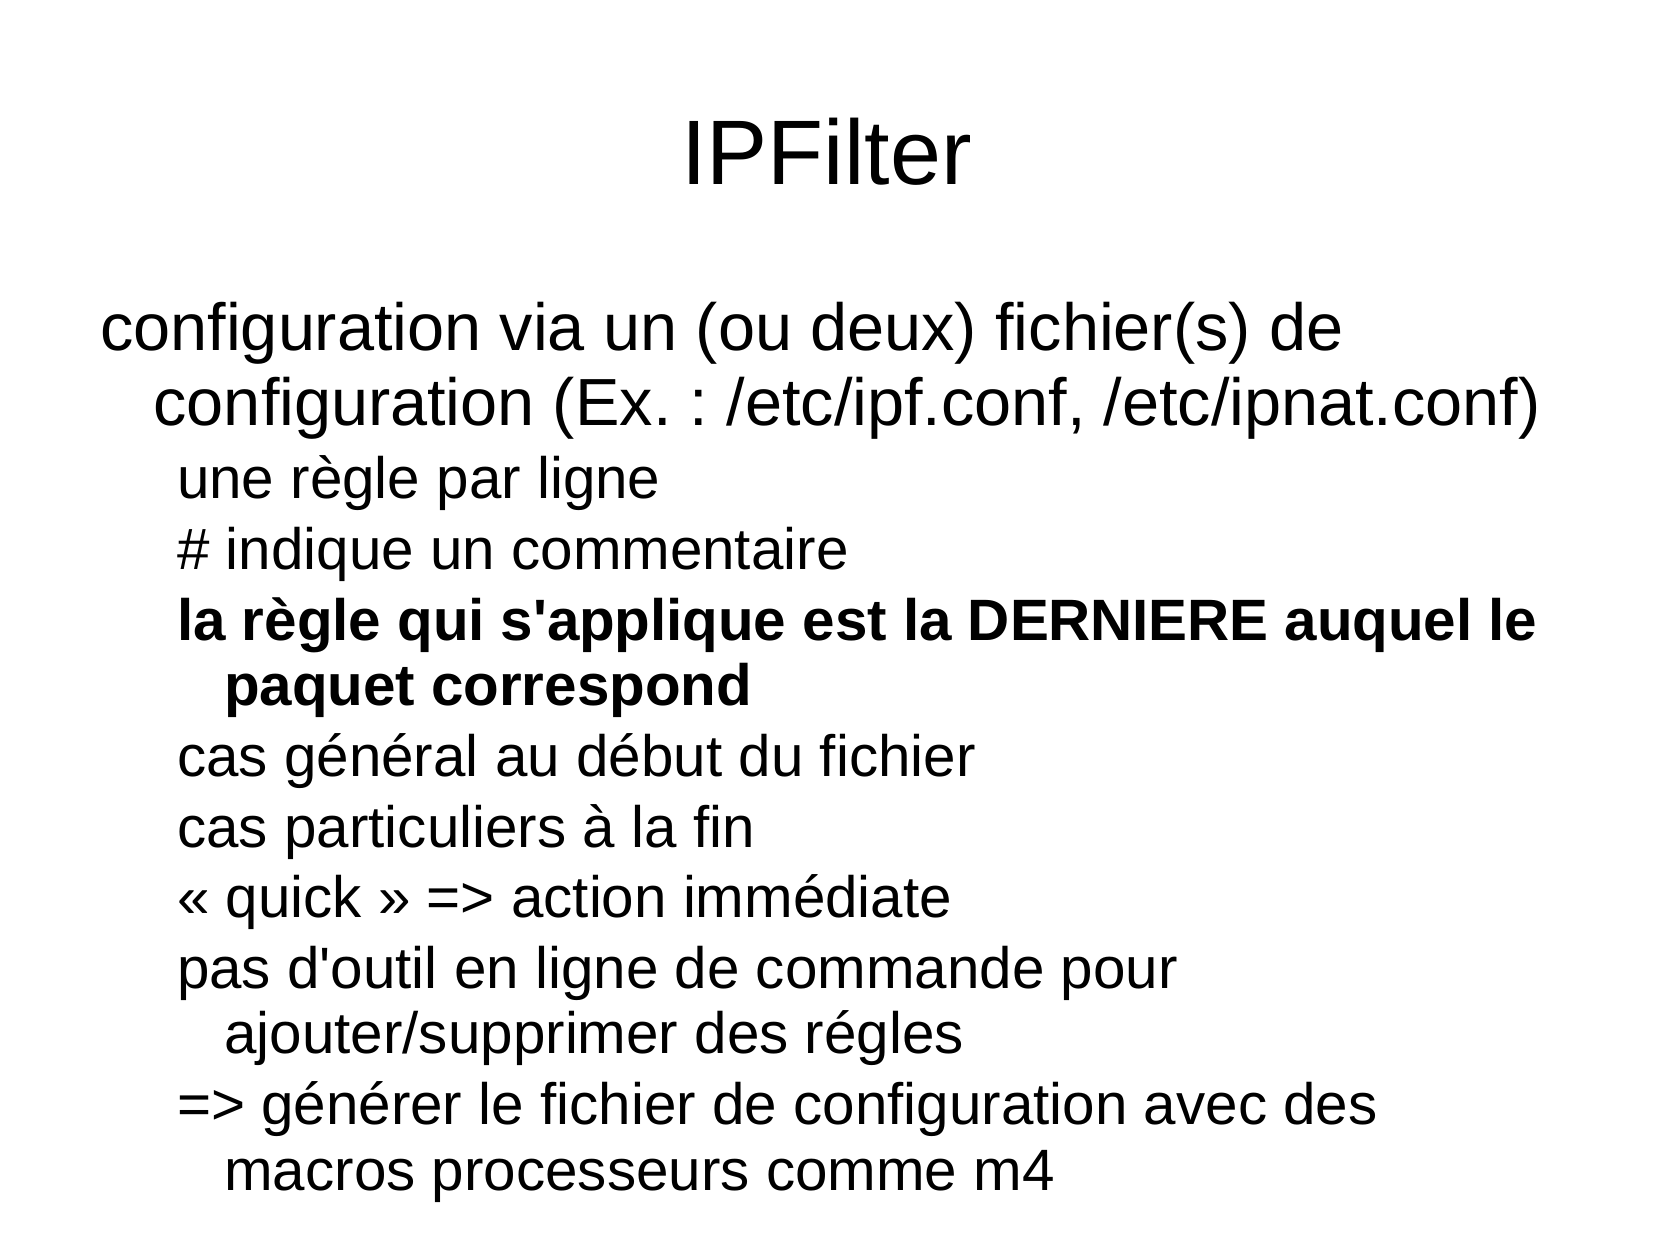

# IPFilter
configuration via un (ou deux) fichier(s) de configuration (Ex. : /etc/ipf.conf, /etc/ipnat.conf)
une règle par ligne
# indique un commentaire
la règle qui s'applique est la DERNIERE auquel le paquet correspond
cas général au début du fichier
cas particuliers à la fin
« quick » => action immédiate
pas d'outil en ligne de commande pour ajouter/supprimer des régles
=> générer le fichier de configuration avec des macros processeurs comme m4